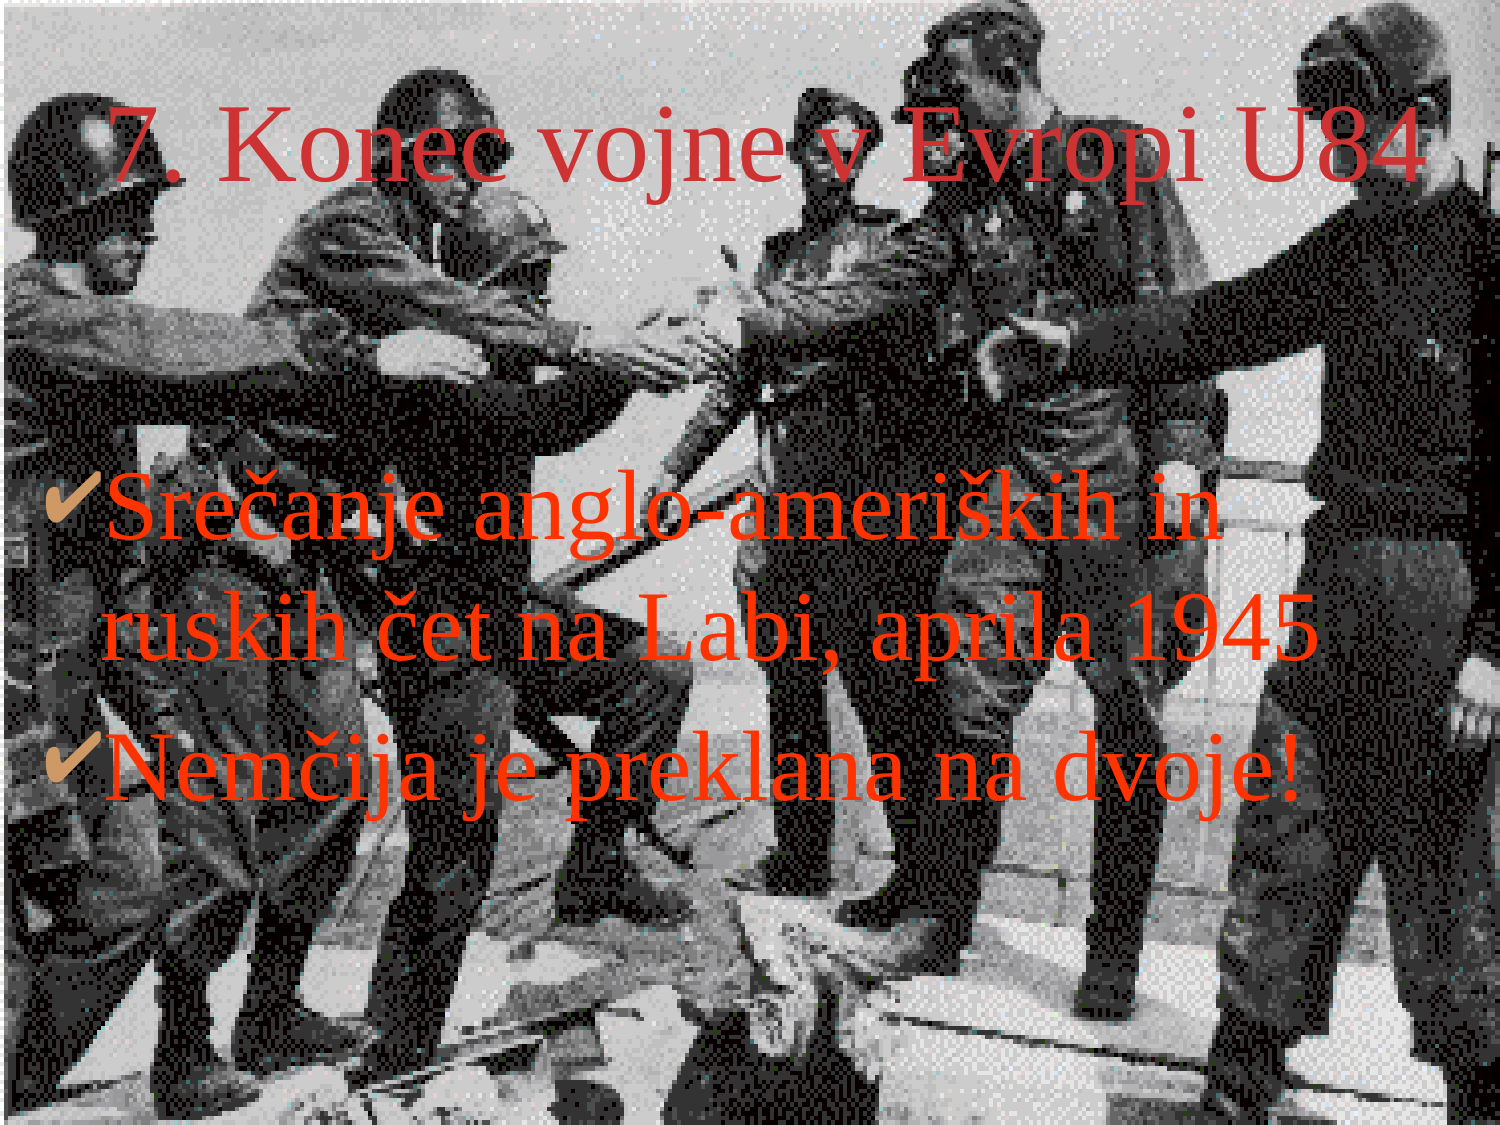

7. Konec vojne v Evropi U84
# Srečanje anglo-ameriških in ruskih čet na Labi, aprila 1945
Nemčija je preklana na dvoje!